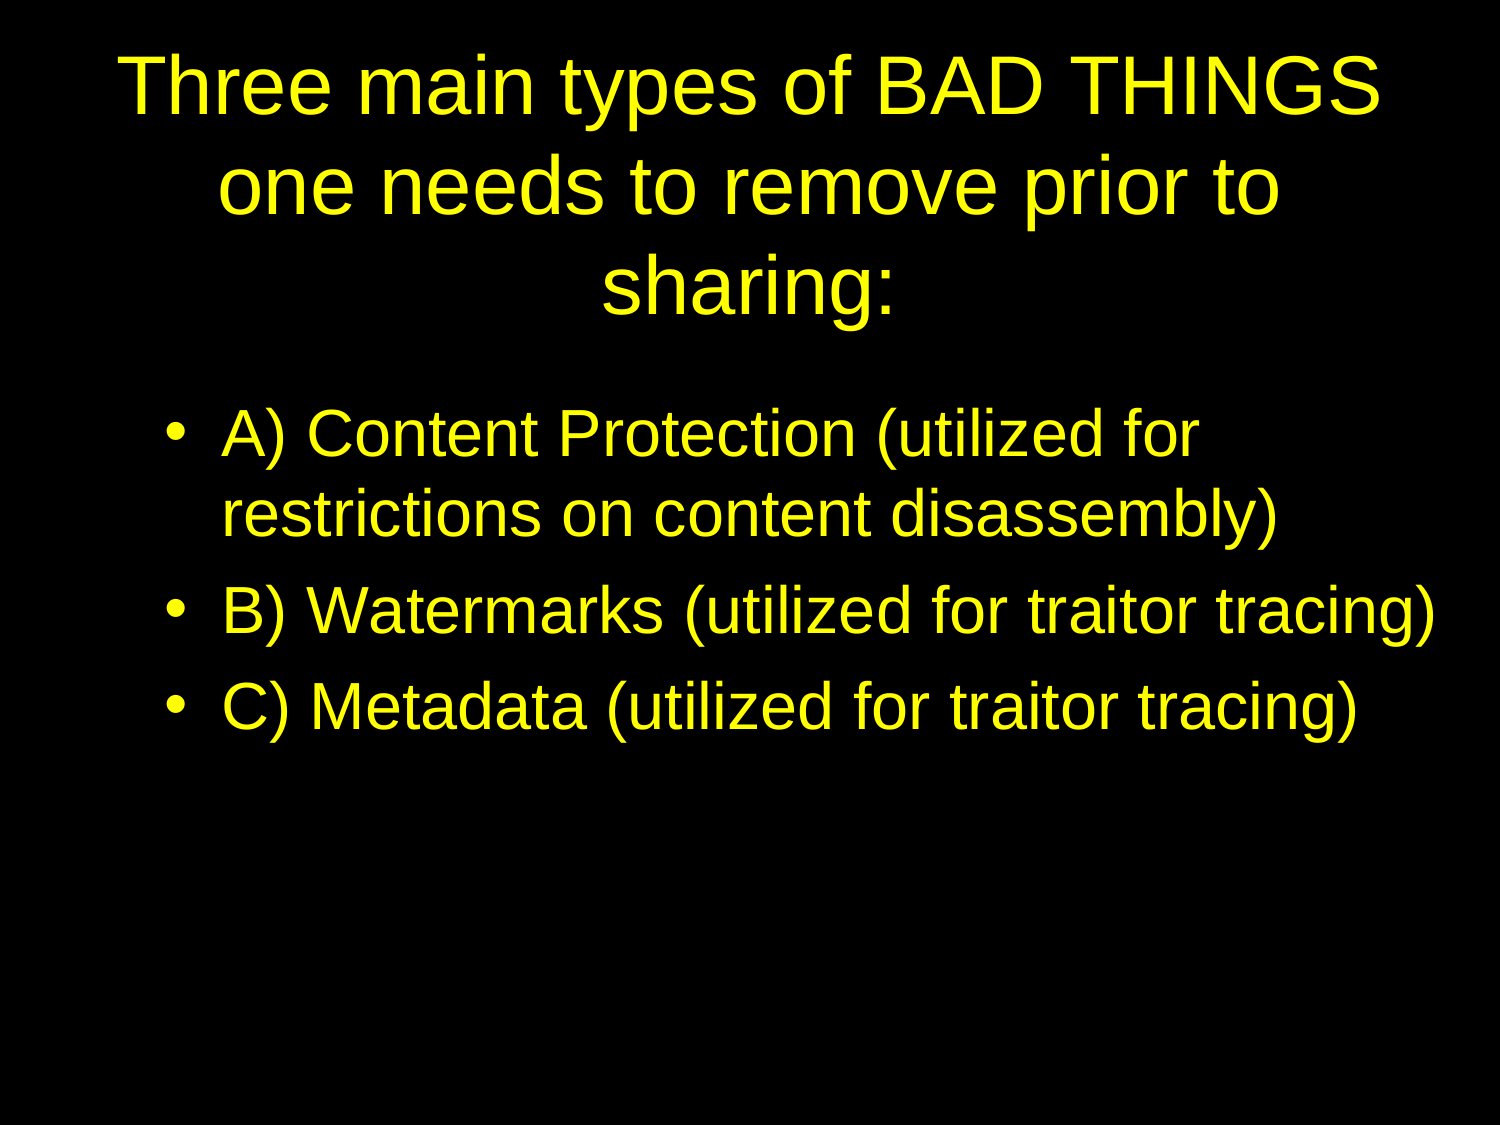

# Three main types of BAD THINGS one needs to remove prior to sharing:
A) Content Protection (utilized for restrictions on content disassembly)
B) Watermarks (utilized for traitor tracing)
C) Metadata (utilized for traitor tracing)